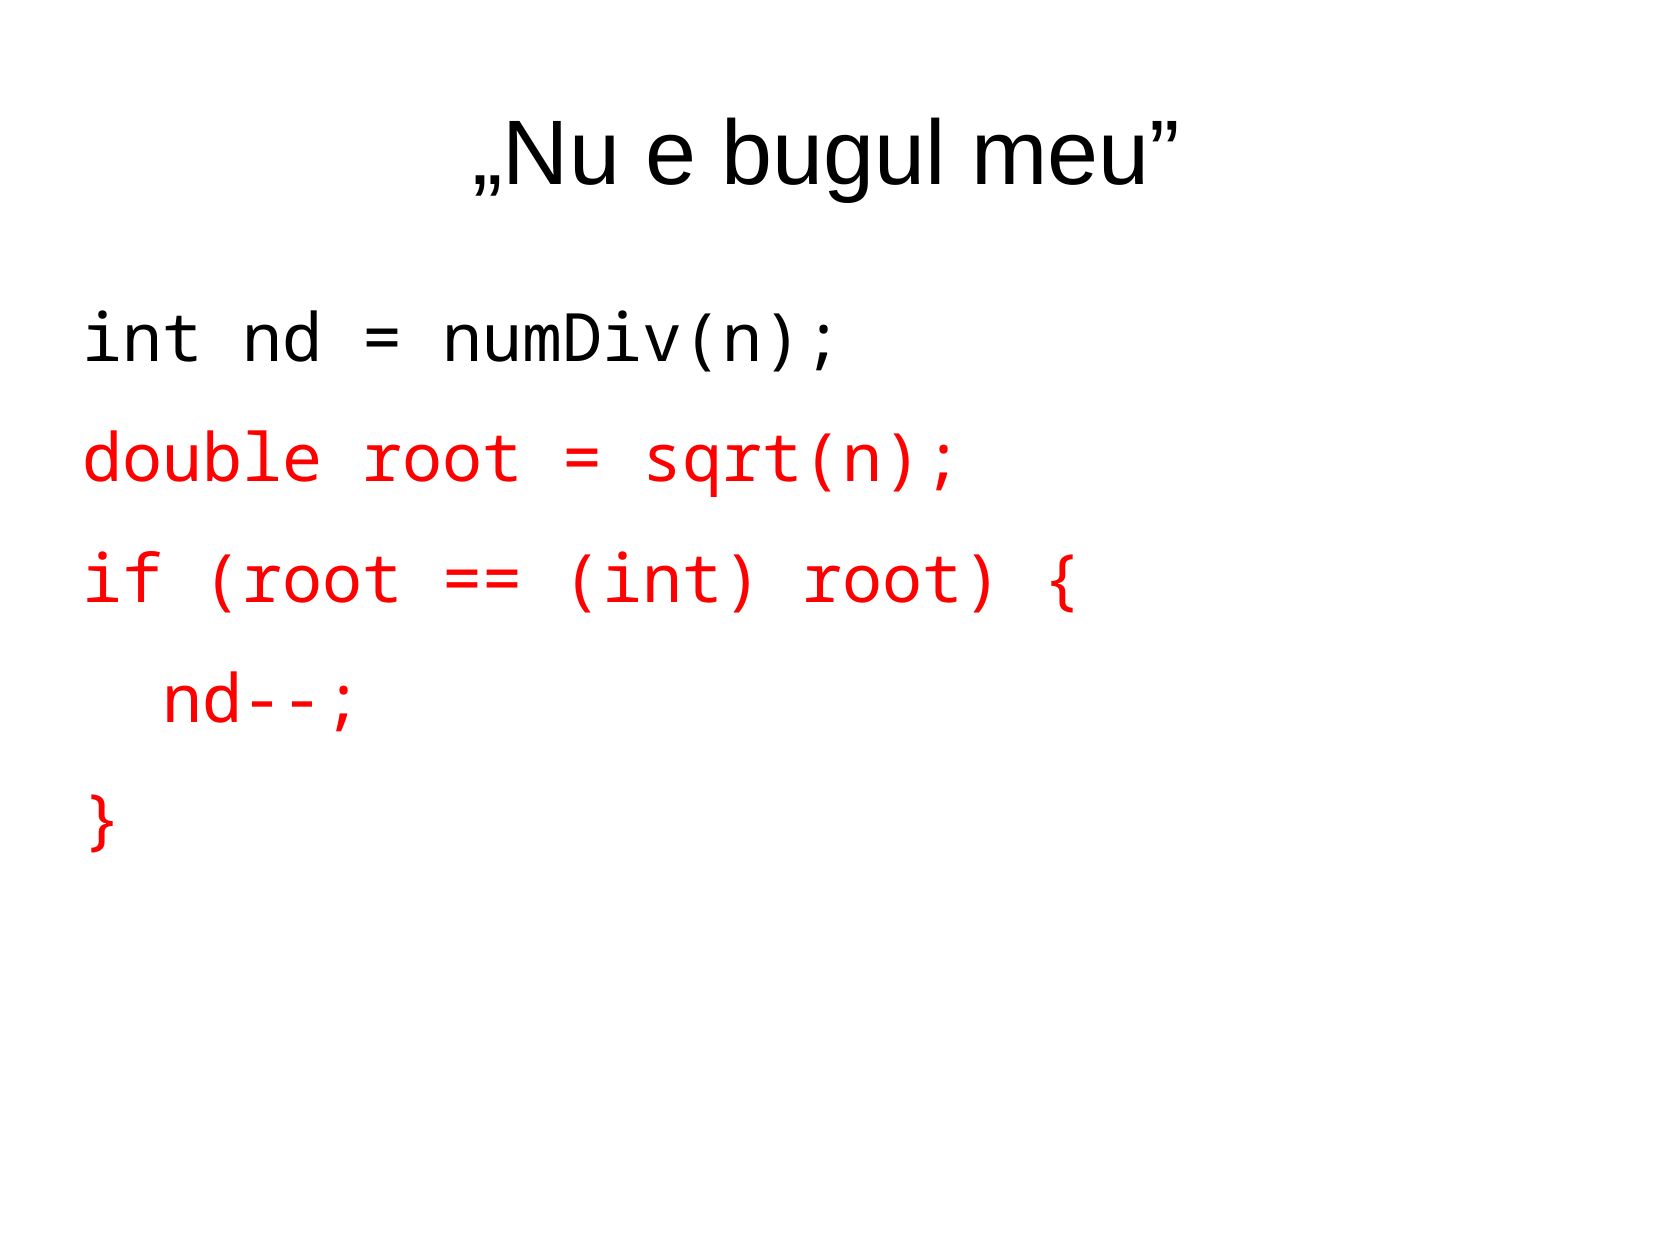

# „Nu e bugul meu”
int nd = numDiv(n);
double root = sqrt(n);
if (root == (int) root) {
 nd--;
}